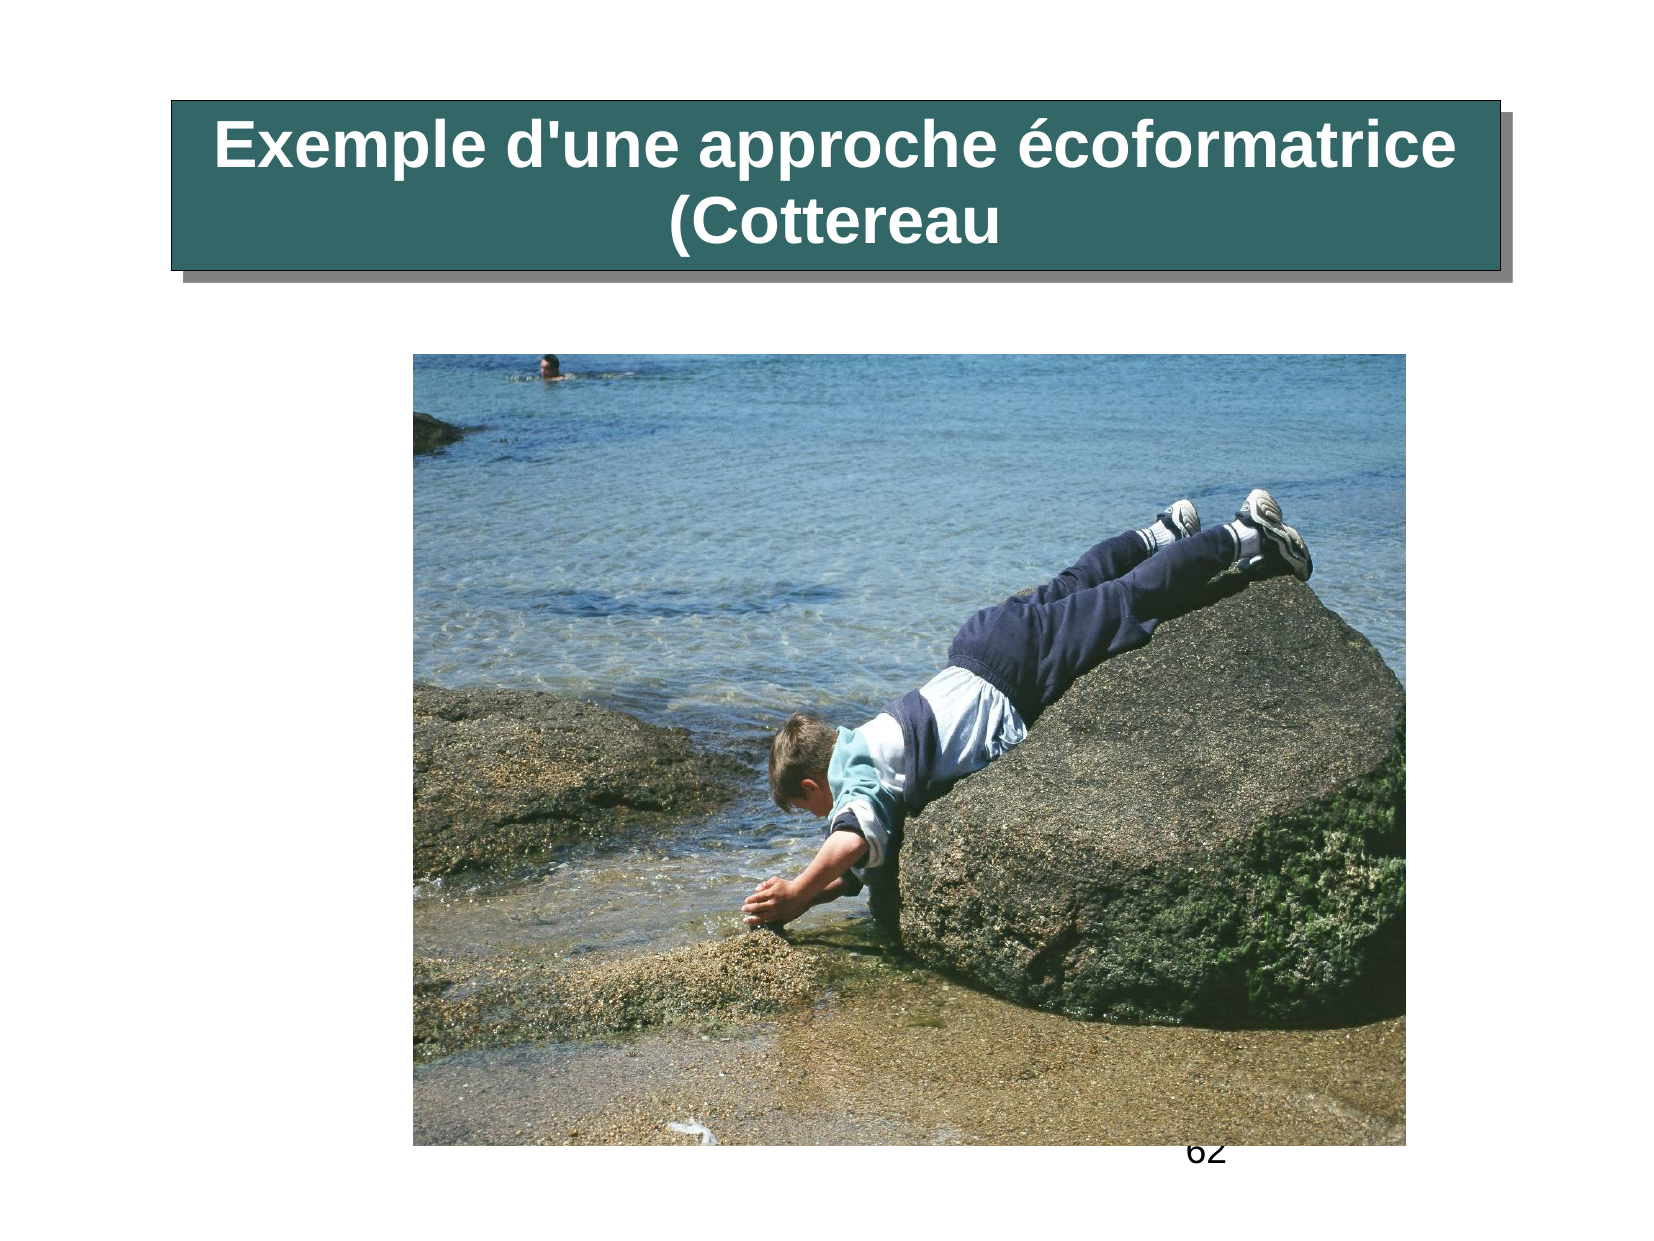

#
Exemple d'une approche écoformatrice
(Cottereau
62